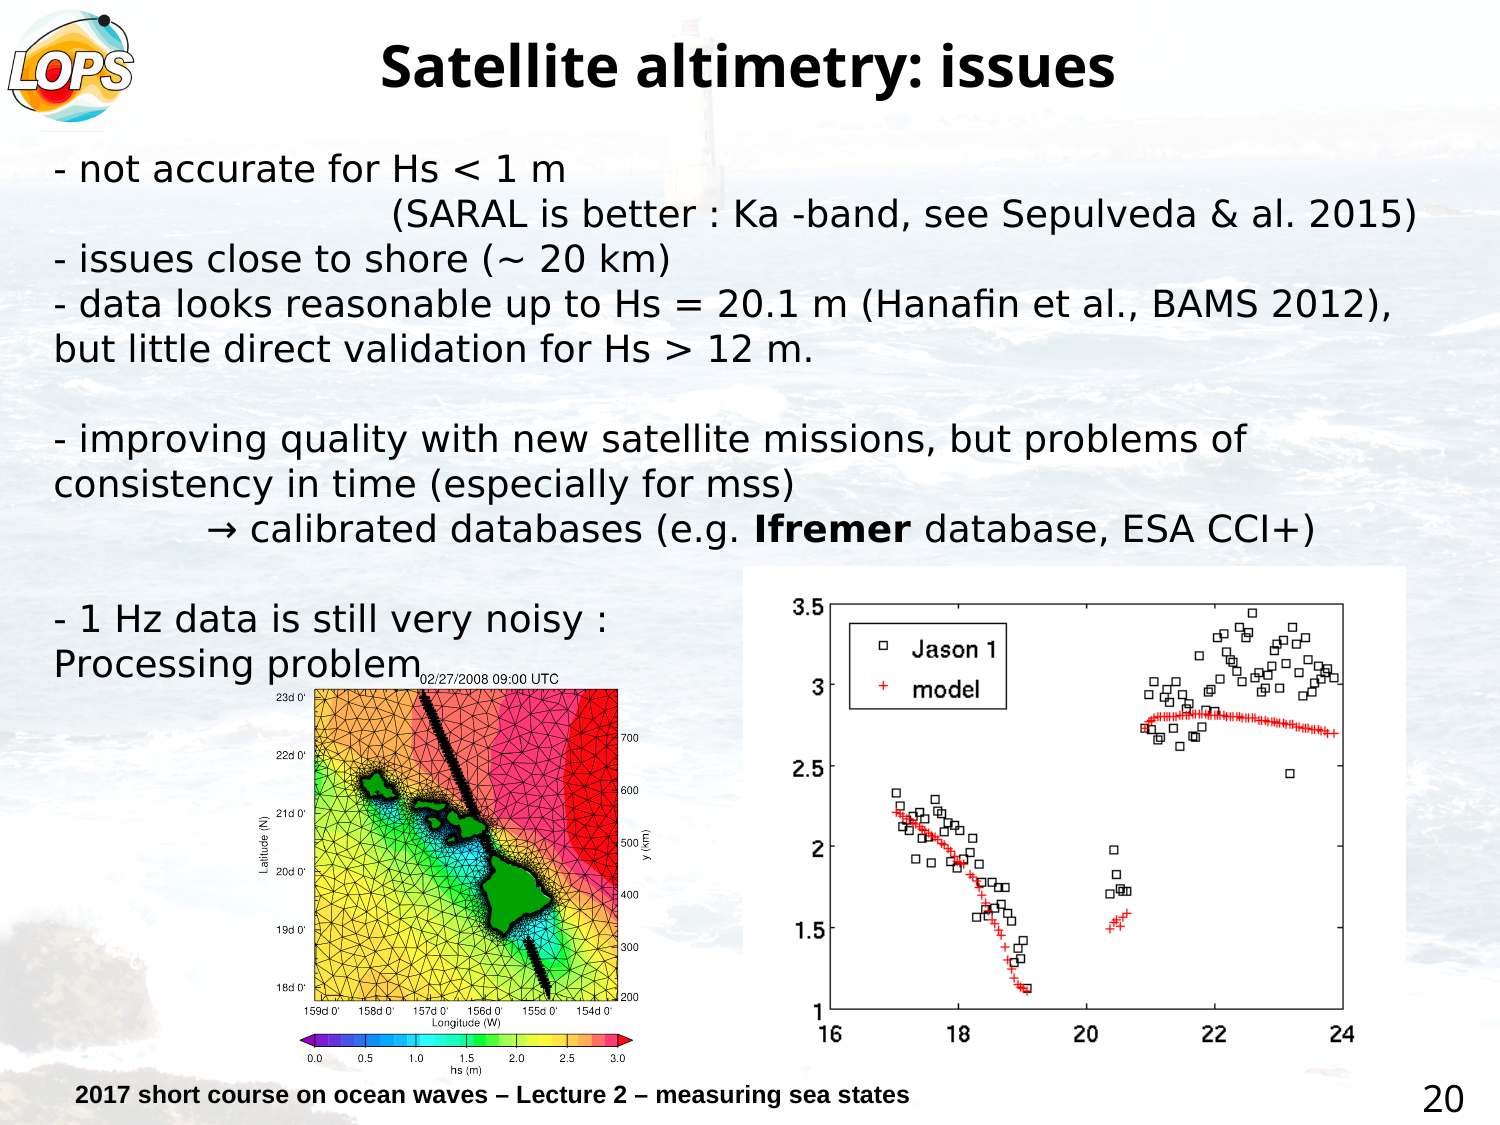

Satellite altimetry: issues
- not accurate for Hs < 1 m
(SARAL is better : Ka -band, see Sepulveda & al. 2015)
- issues close to shore (~ 20 km)
- data looks reasonable up to Hs = 20.1 m (Hanafin et al., BAMS 2012), but little direct validation for Hs > 12 m.
- improving quality with new satellite missions, but problems of consistency in time (especially for mss)
→ calibrated databases (e.g. Ifremer database, ESA CCI+)
- 1 Hz data is still very noisy :
Processing problem
20